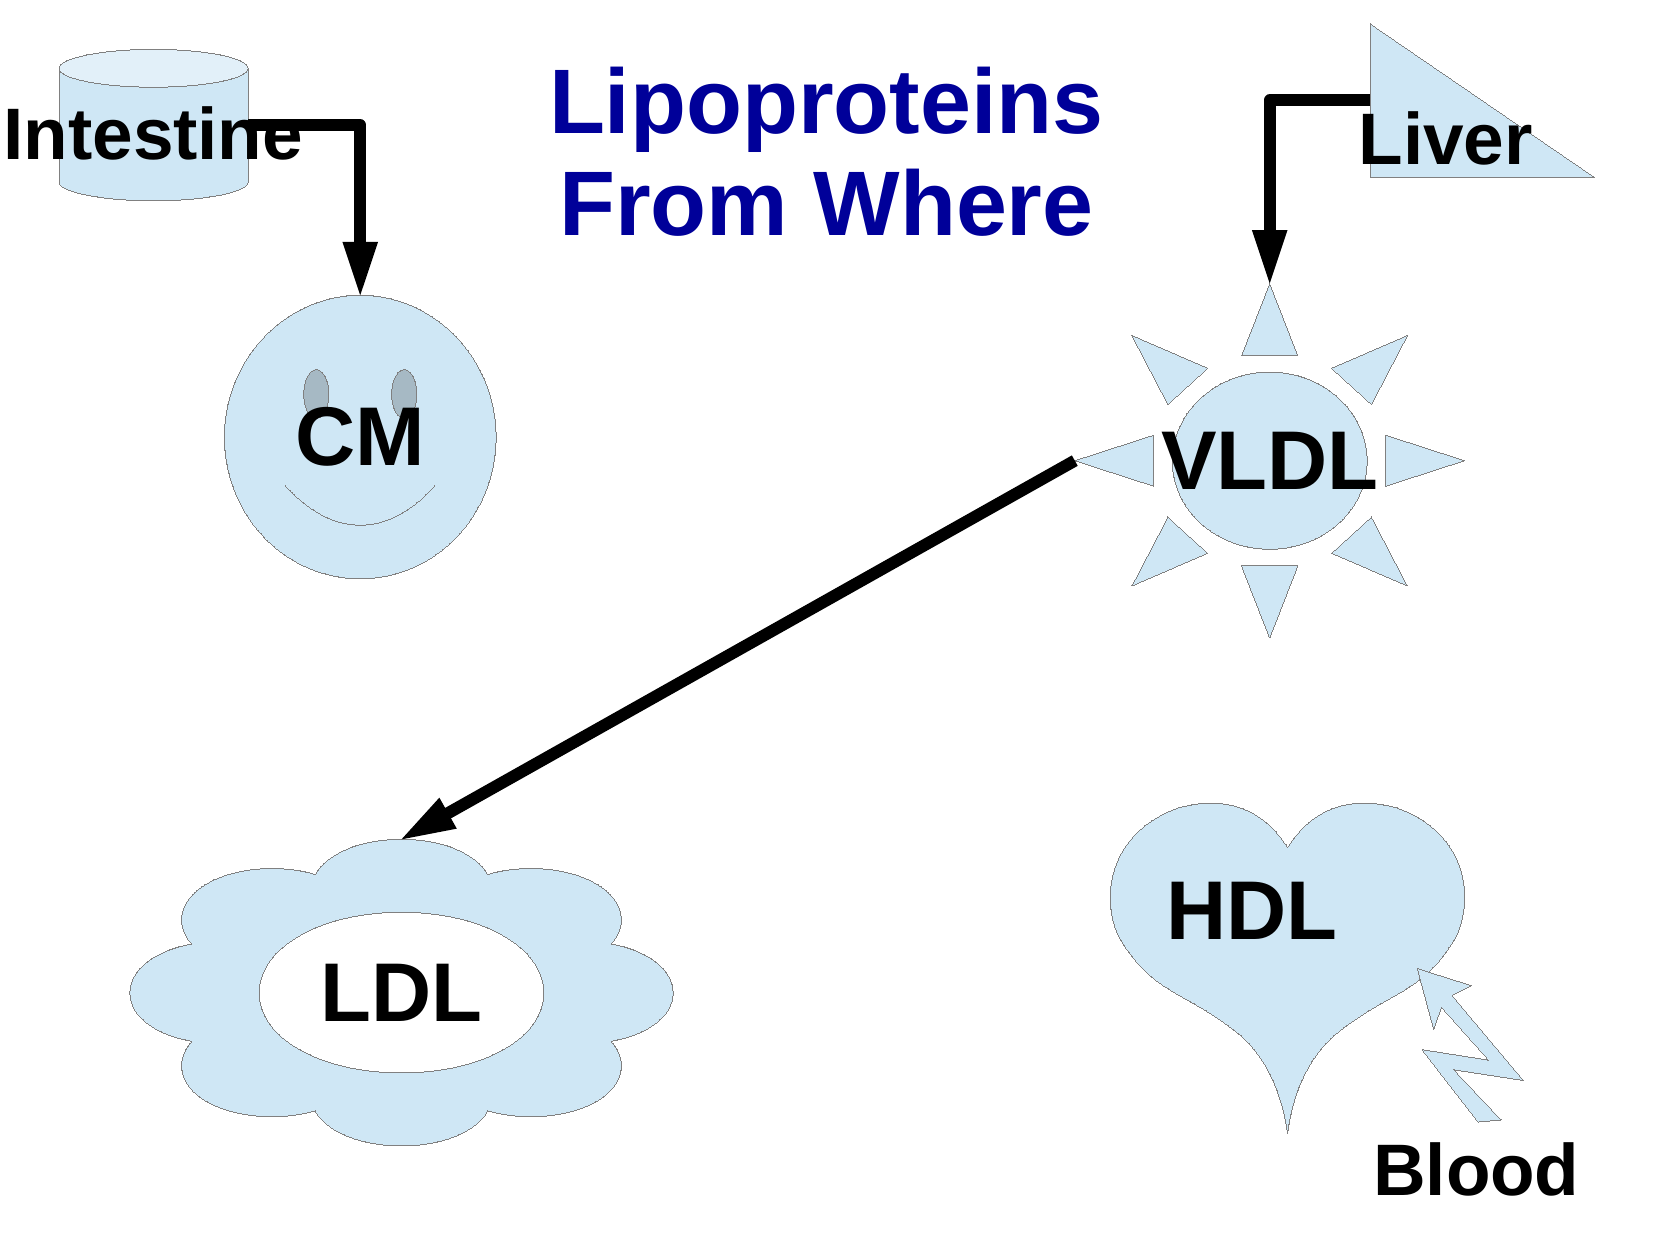

Liver
Intestine
# Lipoproteins From Where
VLDL
CM
HDL
LDL
Blood